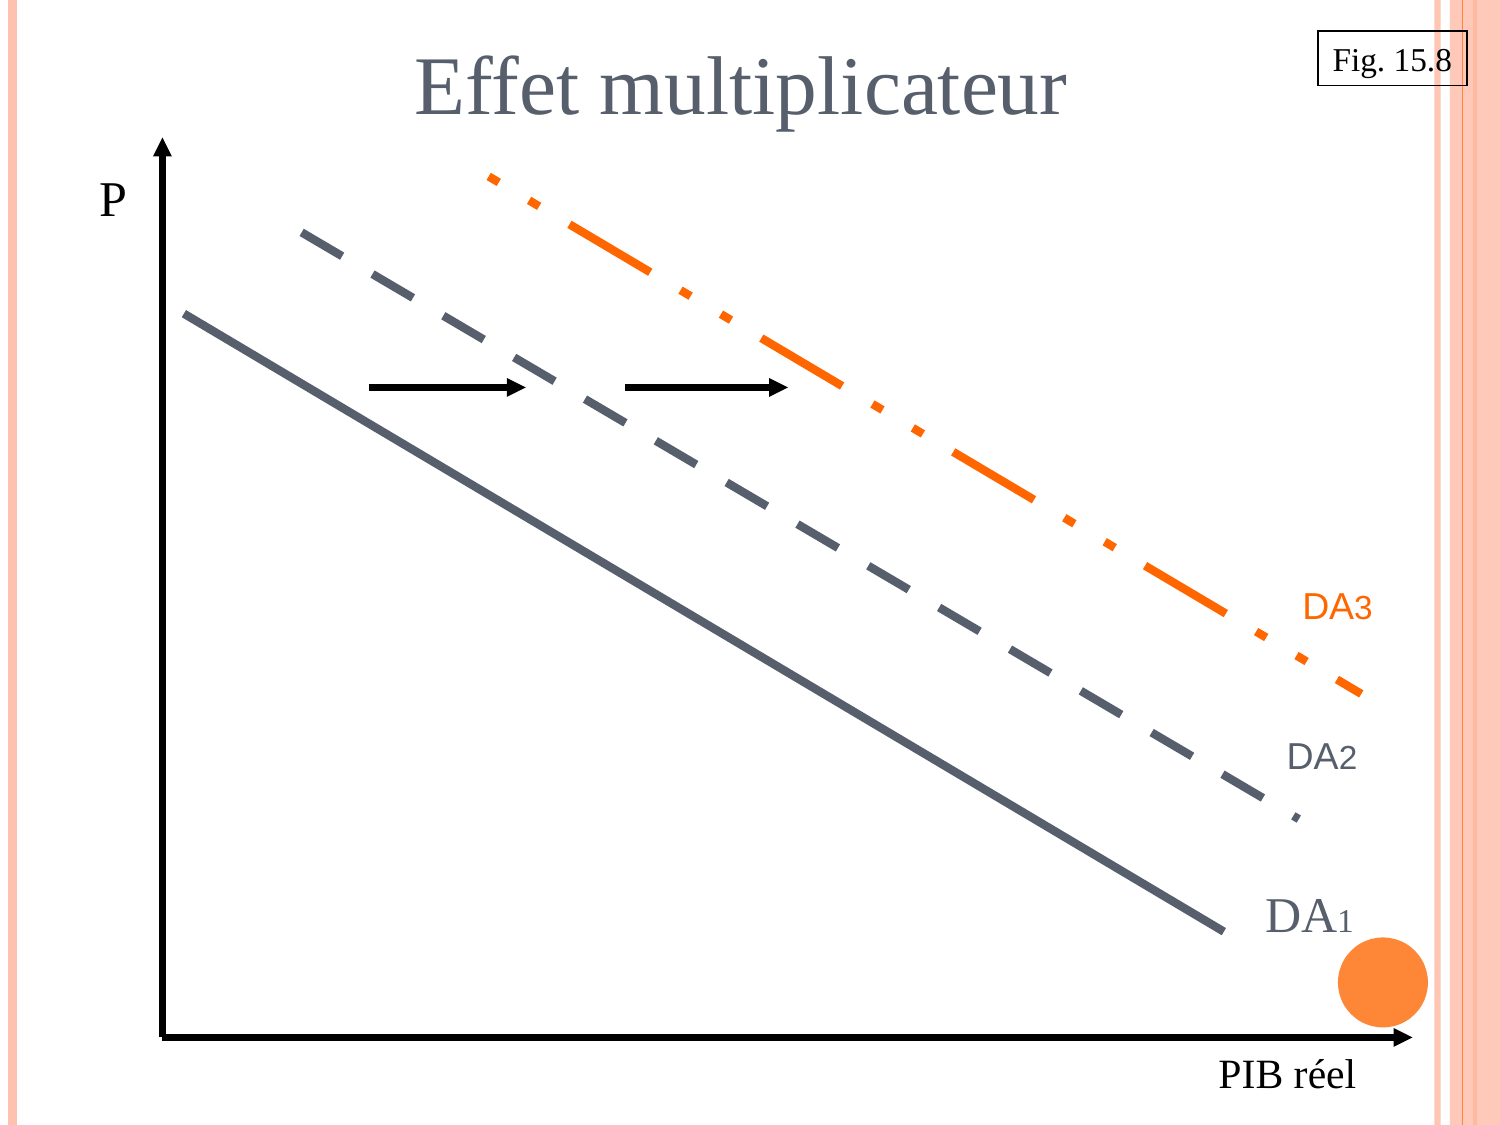

Effet multiplicateur
Fig. 15.8
P
DA3
DA2
DA1
PIB réel